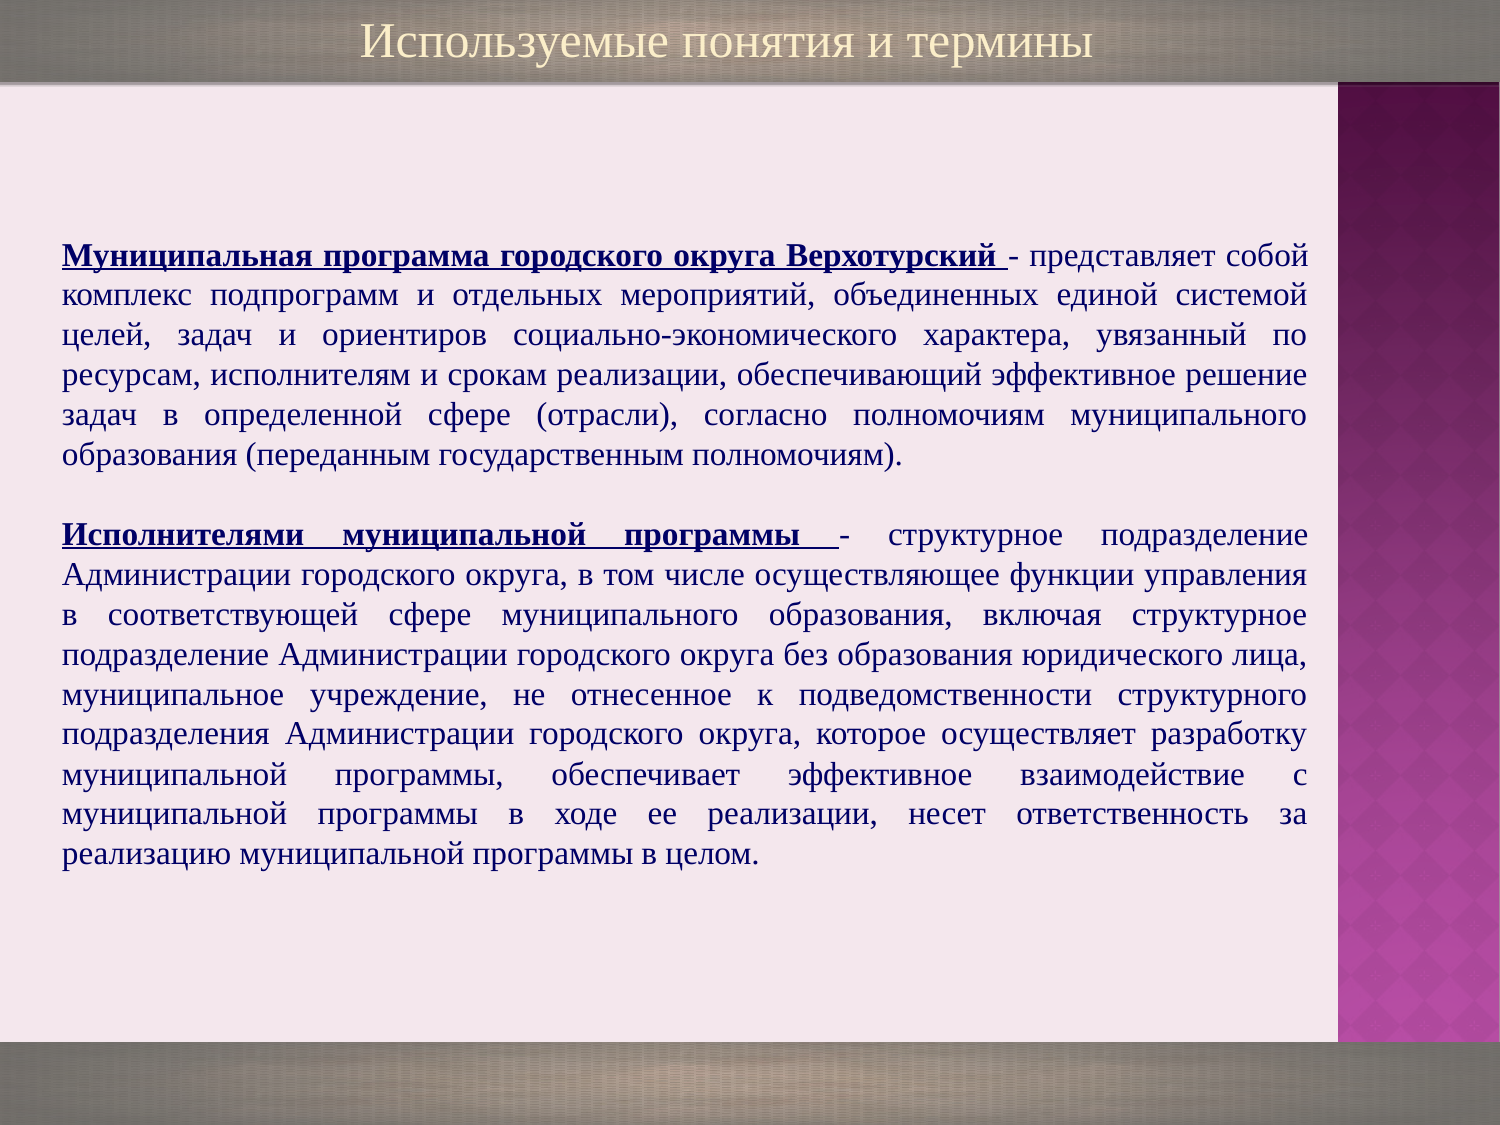

Используемые понятия и термины
Муниципальная программа городского округа Верхотурский - представляет собой комплекс подпрограмм и отдельных мероприятий, объединенных единой системой целей, задач и ориентиров социально-экономического характера, увязанный по ресурсам, исполнителям и срокам реализации, обеспечивающий эффективное решение задач в определенной сфере (отрасли), согласно полномочиям муниципального образования (переданным государственным полномочиям).
Исполнителями муниципальной программы - структурное подразделение Администрации городского округа, в том числе осуществляющее функции управления в соответствующей сфере муниципального образования, включая структурное подразделение Администрации городского округа без образования юридического лица, муниципальное учреждение, не отнесенное к подведомственности структурного подразделения Администрации городского округа, которое осуществляет разработку муниципальной программы, обеспечивает эффективное взаимодействие с муниципальной программы в ходе ее реализации, несет ответственность за реализацию муниципальной программы в целом.